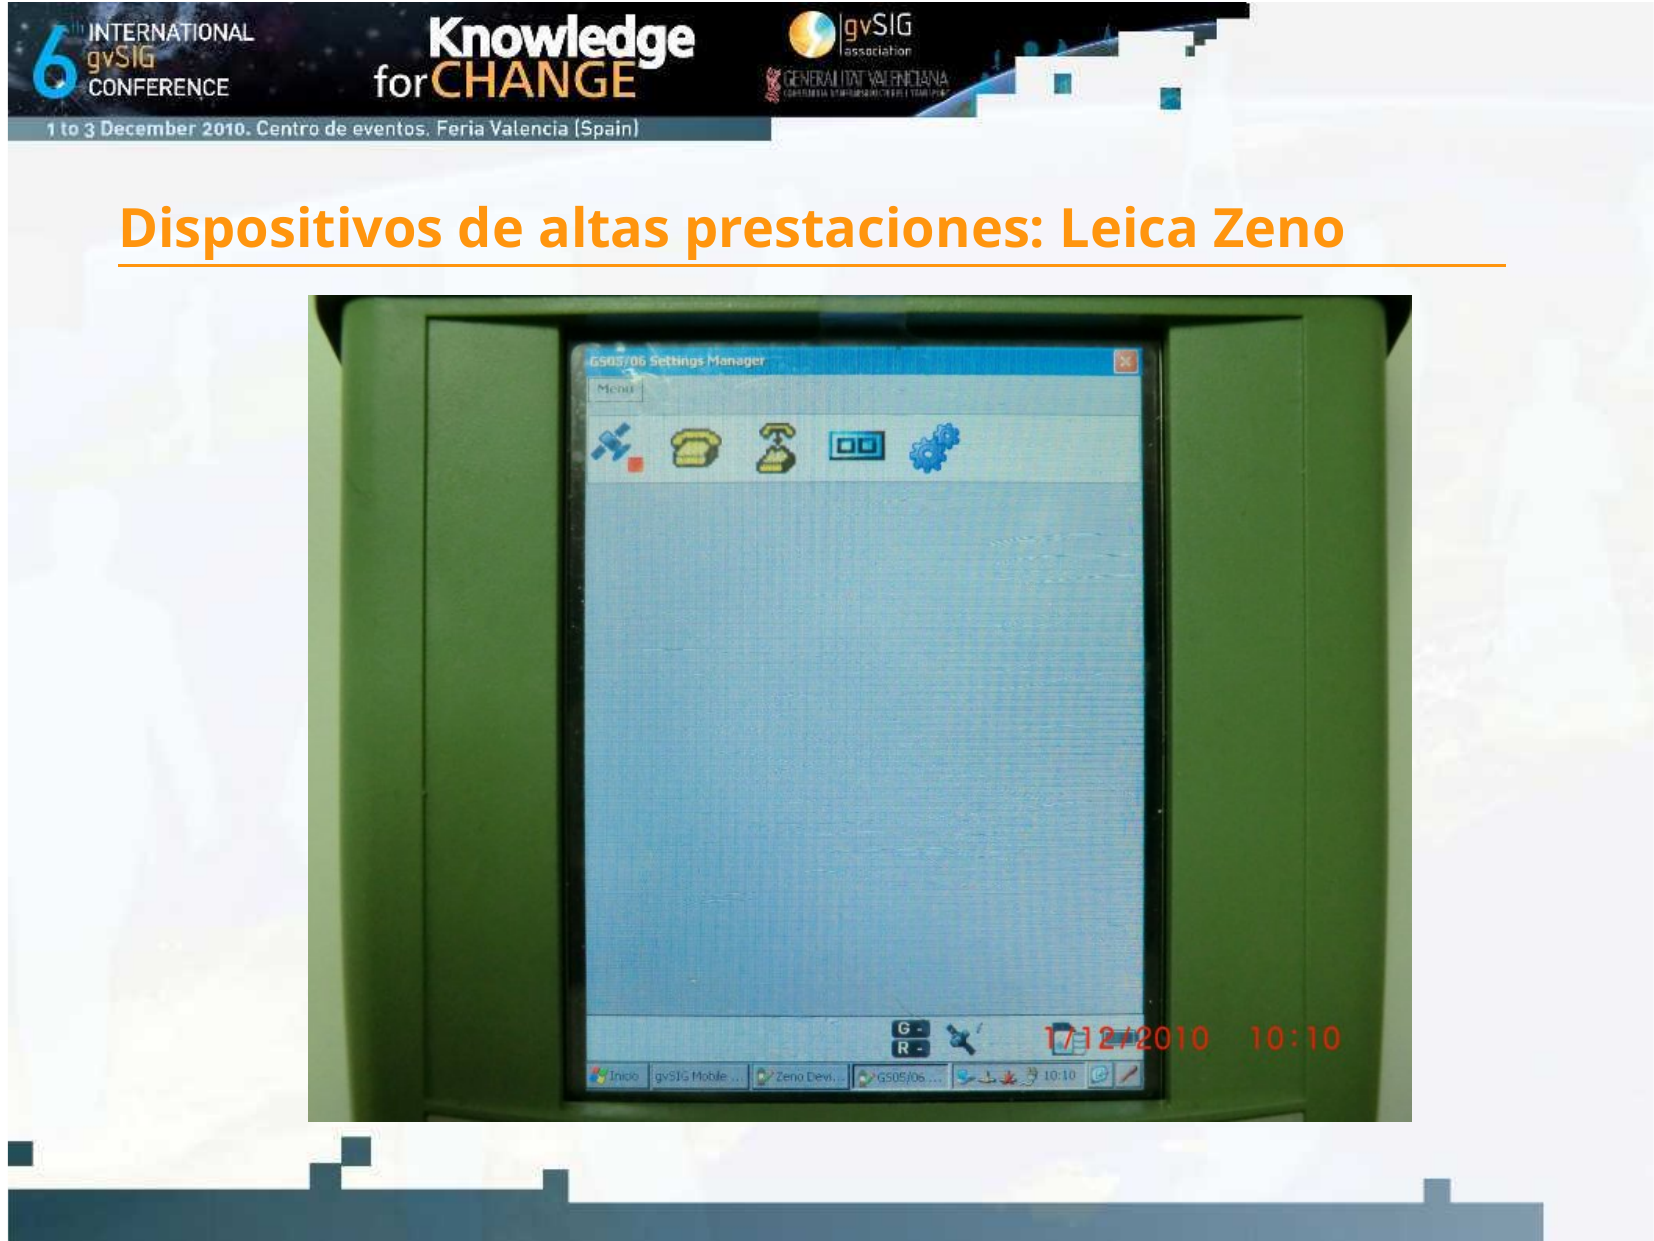

# Dispositivos de altas prestaciones: Leica Zeno